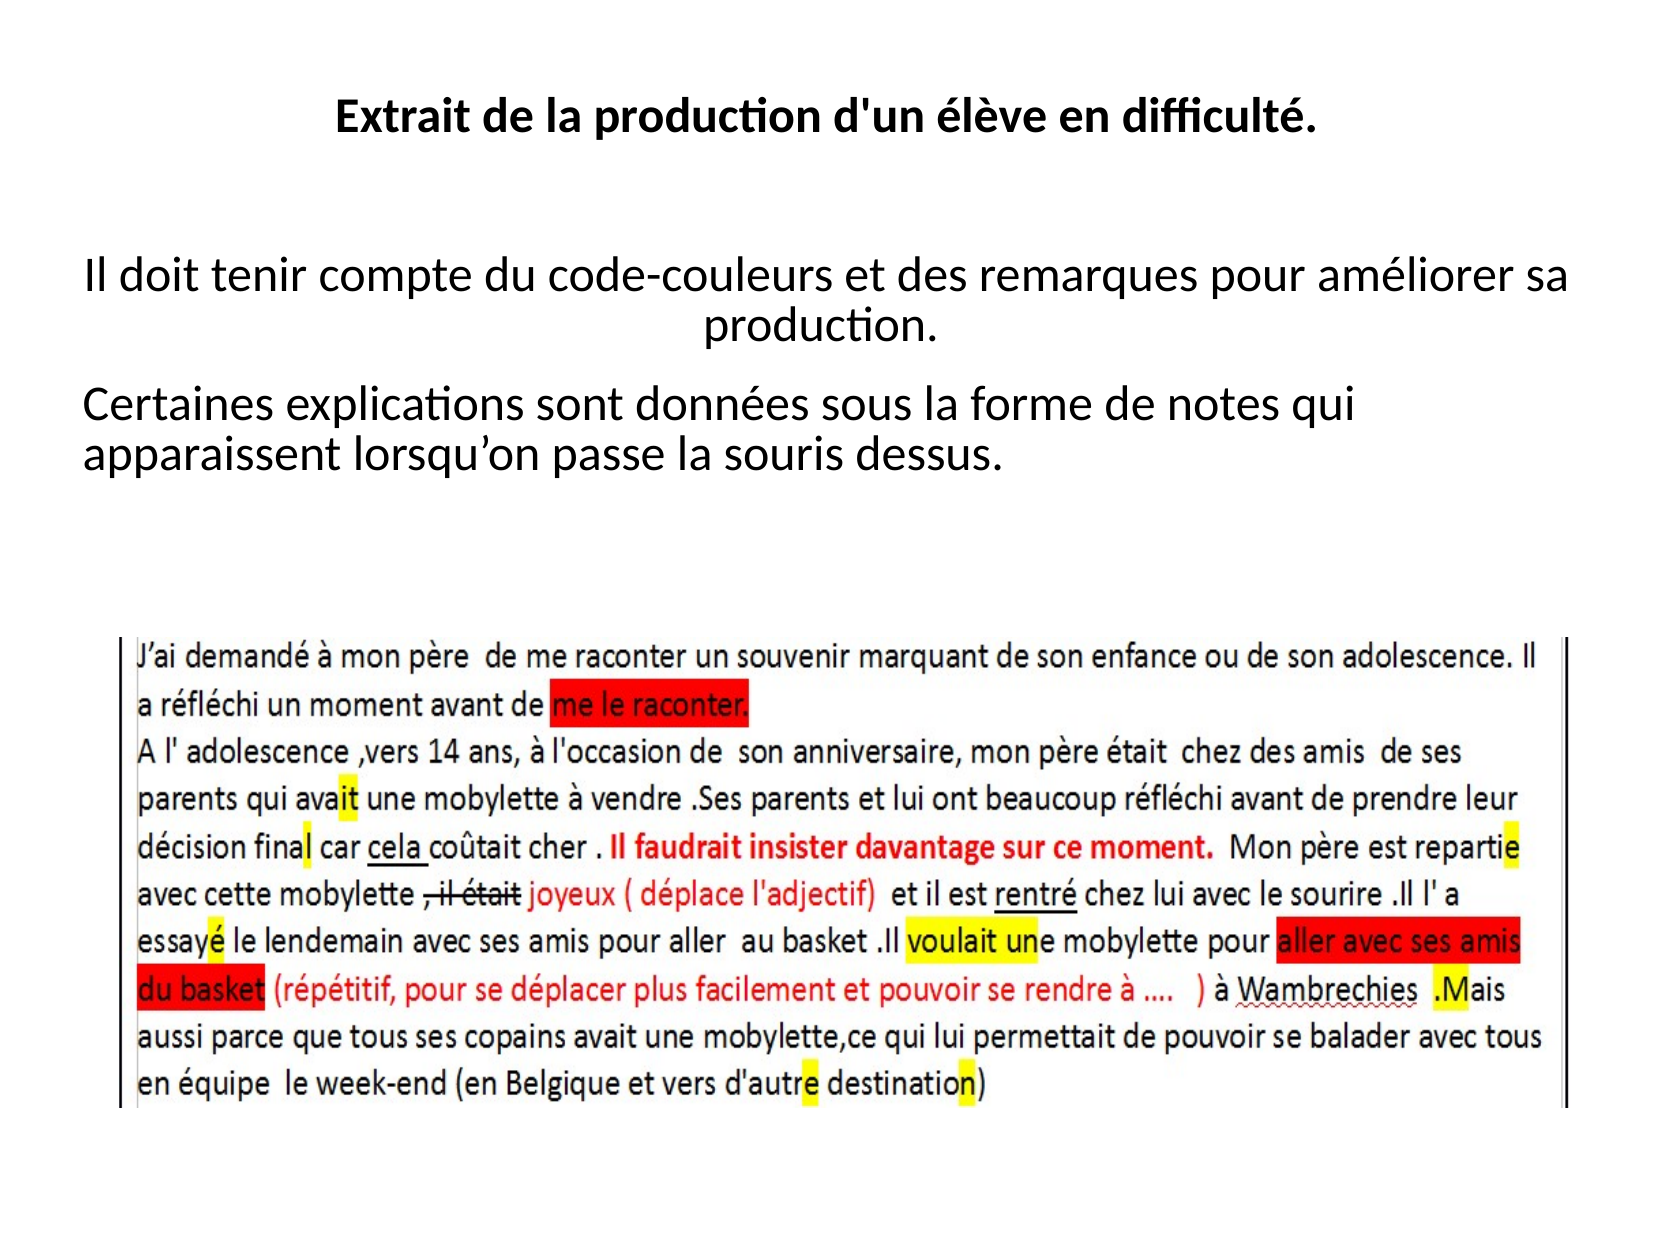

# Extrait de la production d'un élève en difficulté.
Il doit tenir compte du code-couleurs et des remarques pour améliorer sa production.
Certaines explications sont données sous la forme de notes qui apparaissent lorsqu’on passe la souris dessus.